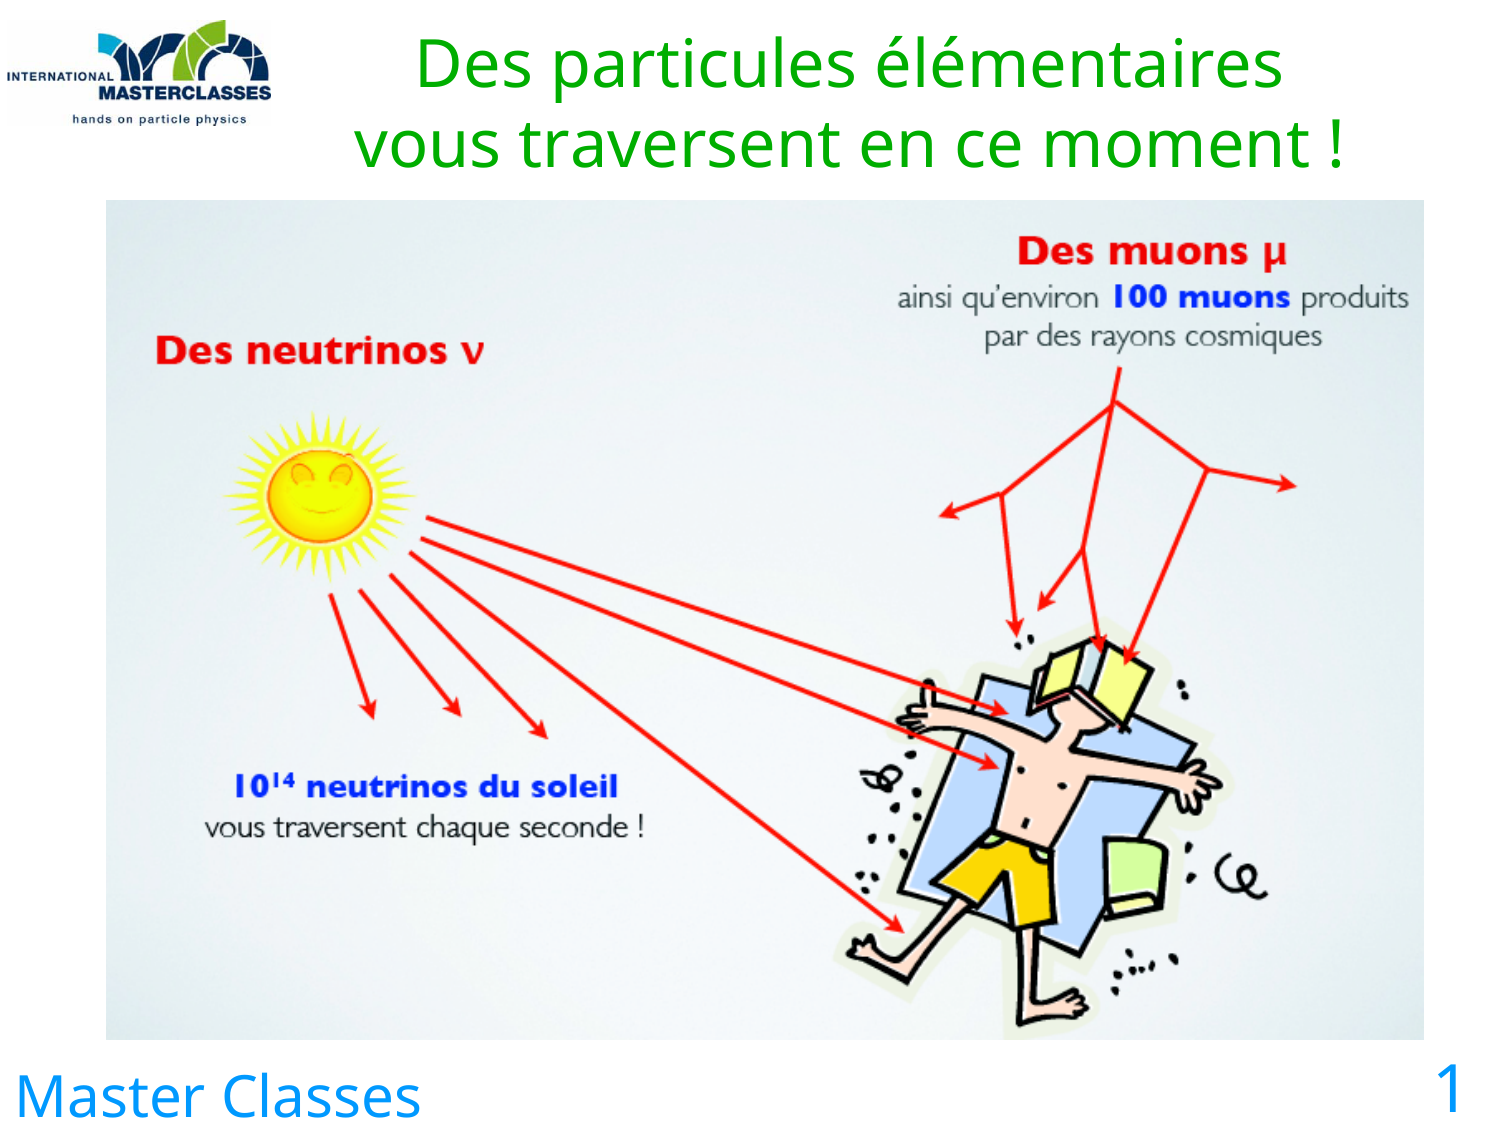

# Des particules élémentaires vous traversent en ce moment !
10
Master Classes 2013